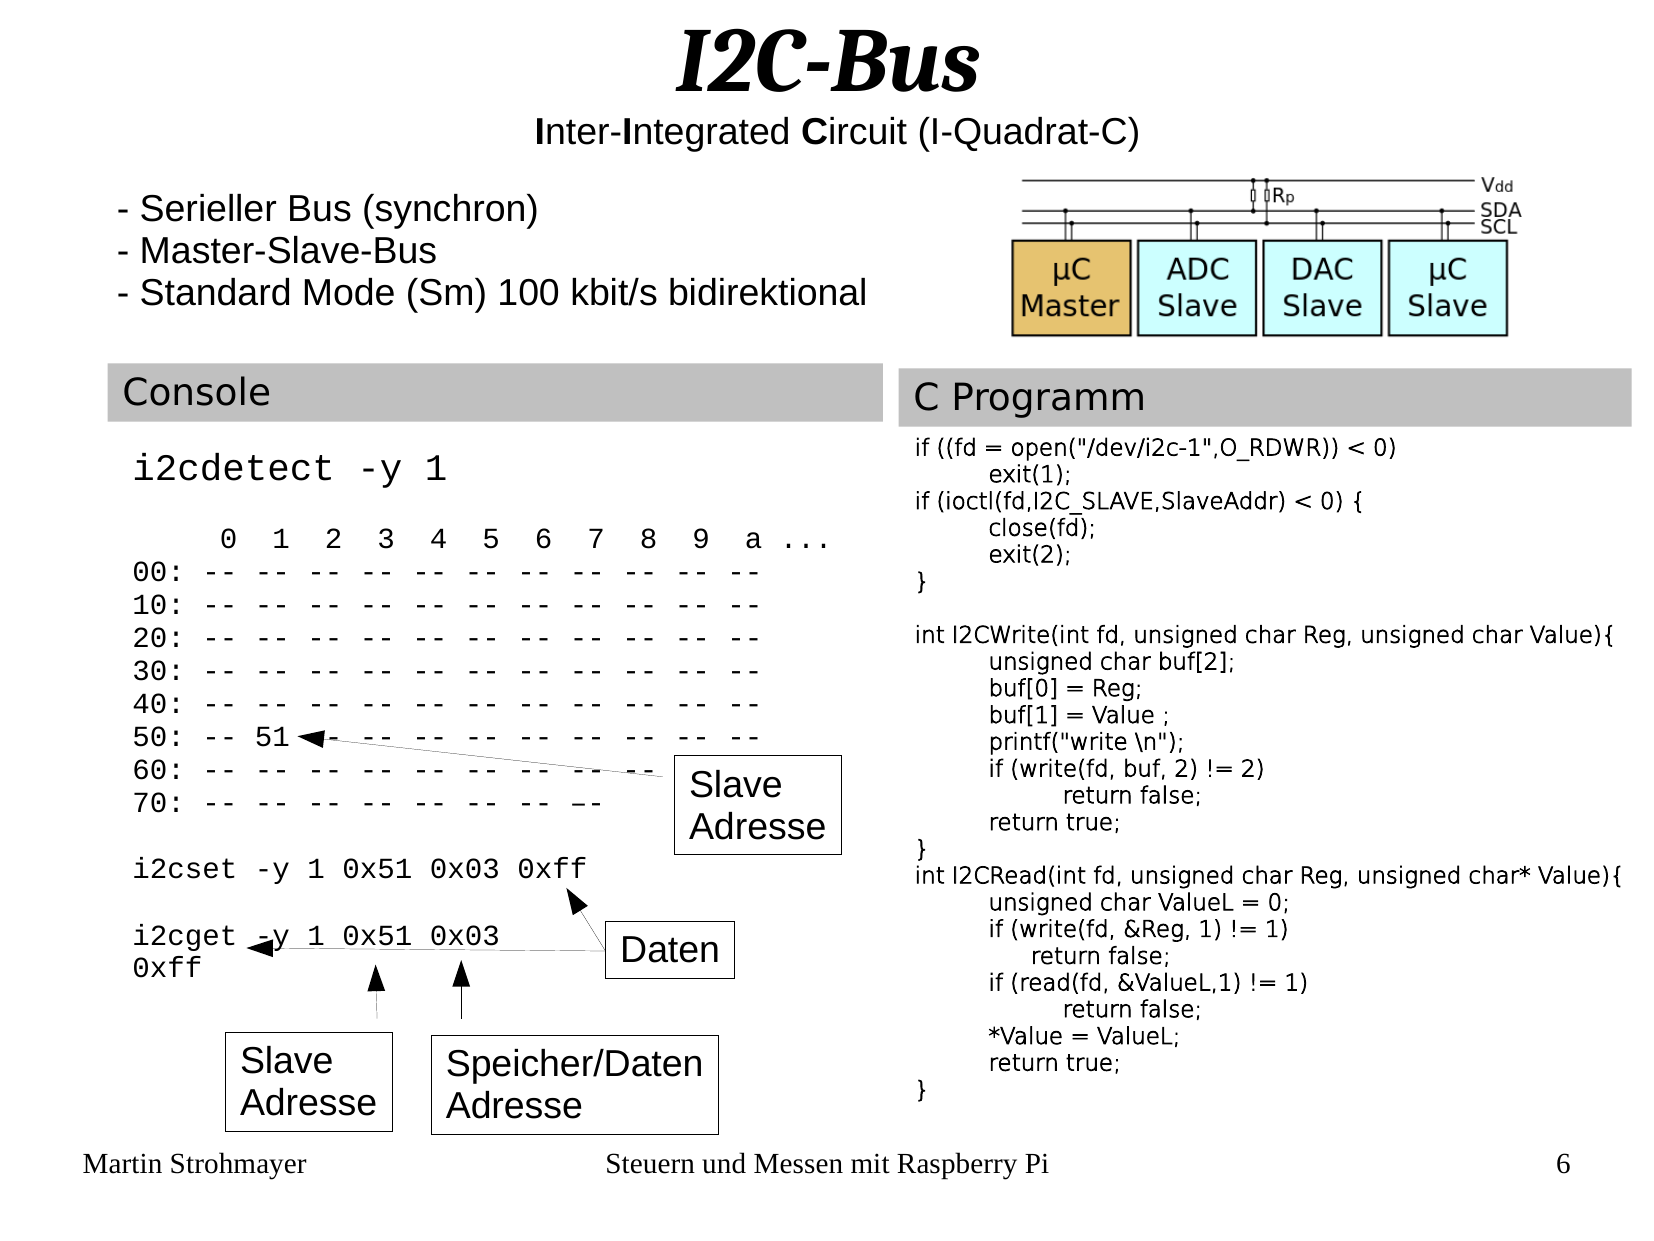

I2C-Bus
Inter-Integrated Circuit (I-Quadrat-C)
- Serieller Bus (synchron)
- Master-Slave-Bus
- Standard Mode (Sm) 100 kbit/s bidirektional
Console
C Programm
if ((fd = open("/dev/i2c-1",O_RDWR)) < 0)
	exit(1);
if (ioctl(fd,I2C_SLAVE,SlaveAddr) < 0) {
	close(fd);
	exit(2);
}
int I2CWrite(int fd, unsigned char Reg, unsigned char Value){
	unsigned char buf[2];
	buf[0] = Reg;
	buf[1] = Value ;
	printf("write \n");
	if (write(fd, buf, 2) != 2)
		return false;
	return true;
}
int I2CRead(int fd, unsigned char Reg, unsigned char* Value){
	unsigned char ValueL = 0;
	if (write(fd, &Reg, 1) != 1)
 return false;
	if (read(fd, &ValueL,1) != 1)
		return false;
	*Value = ValueL;
	return true;
}
# i2cdetect -y 1
 0 1 2 3 4 5 6 7 8 9 a ...
00: -- -- -- -- -- -- -- -- -- -- --
10: -- -- -- -- -- -- -- -- -- -- --
20: -- -- -- -- -- -- -- -- -- -- --
30: -- -- -- -- -- -- -- -- -- -- --
40: -- -- -- -- -- -- -- -- -- -- --
50: -- 51 -- -- -- -- -- -- -- -- --
60: -- -- -- -- -- -- -- -- -- -- --
70: -- -- -- -- -- -- -- –-
i2cset -y 1 0x51 0x03 0xff
i2cget -y 1 0x51 0x03
0xff
Slave
Adresse
Daten
Slave
Adresse
Speicher/Daten
Adresse
Martin Strohmayer
Steuern und Messen mit Raspberry Pi
6